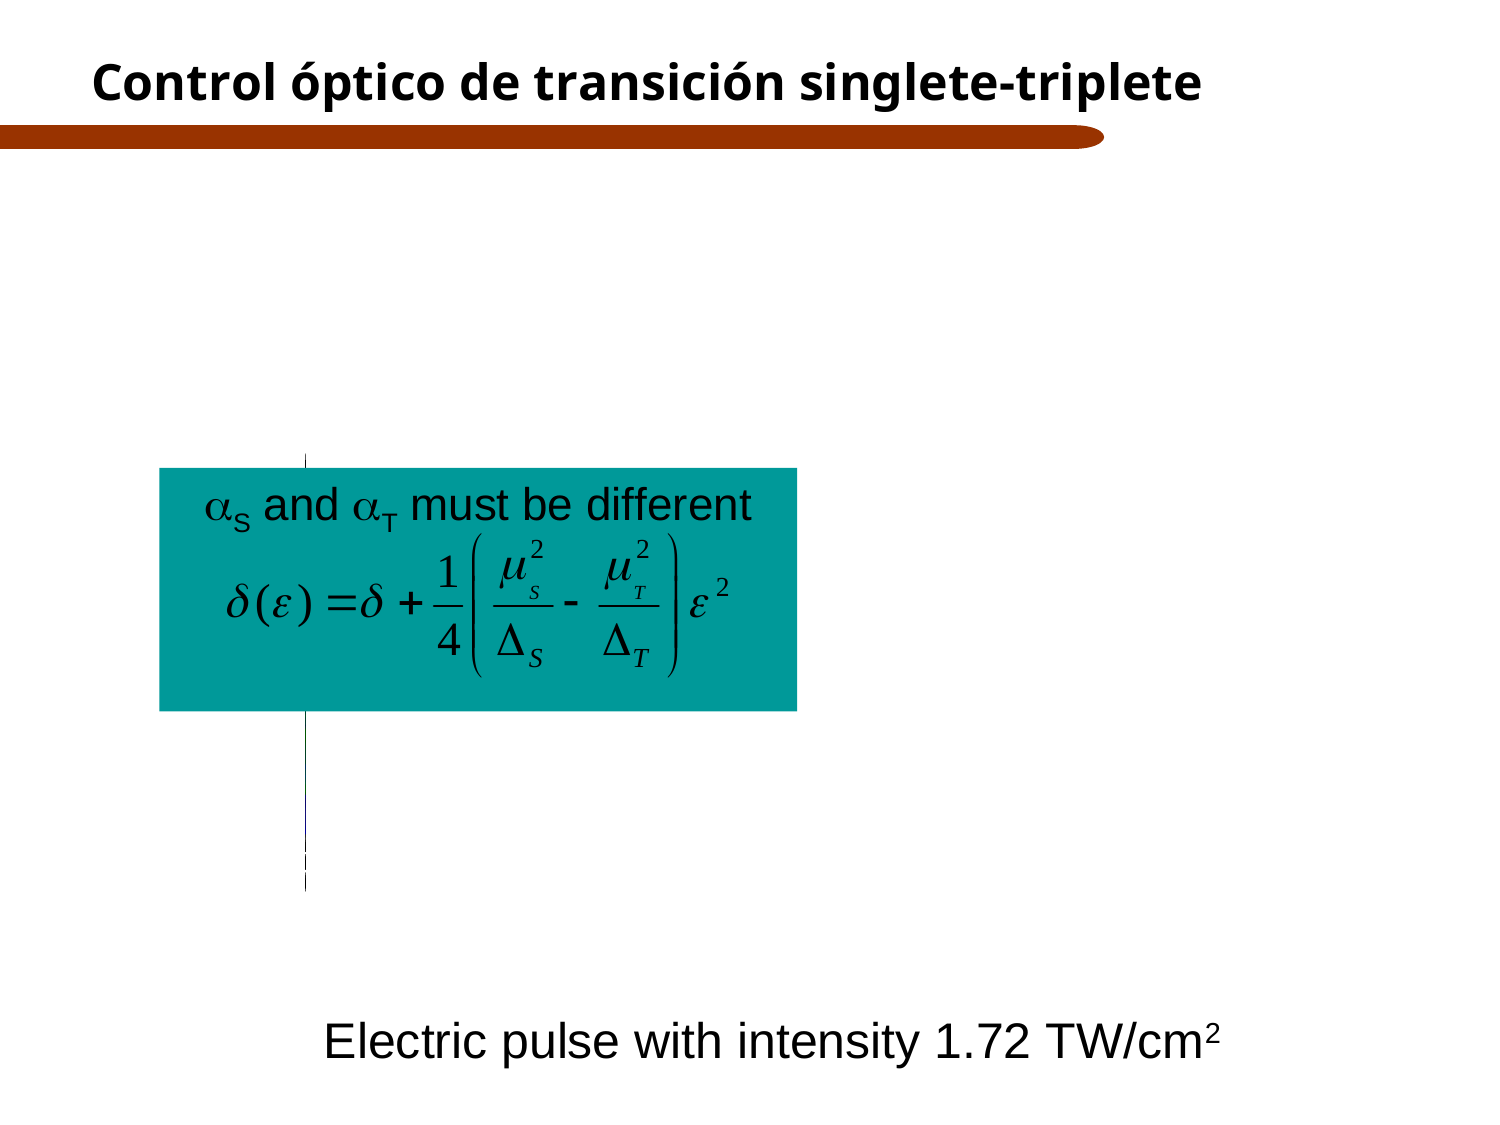

Control óptico de transición singlete-triplete
S and T must be different
Electric pulse with intensity 1.72 TW/cm2